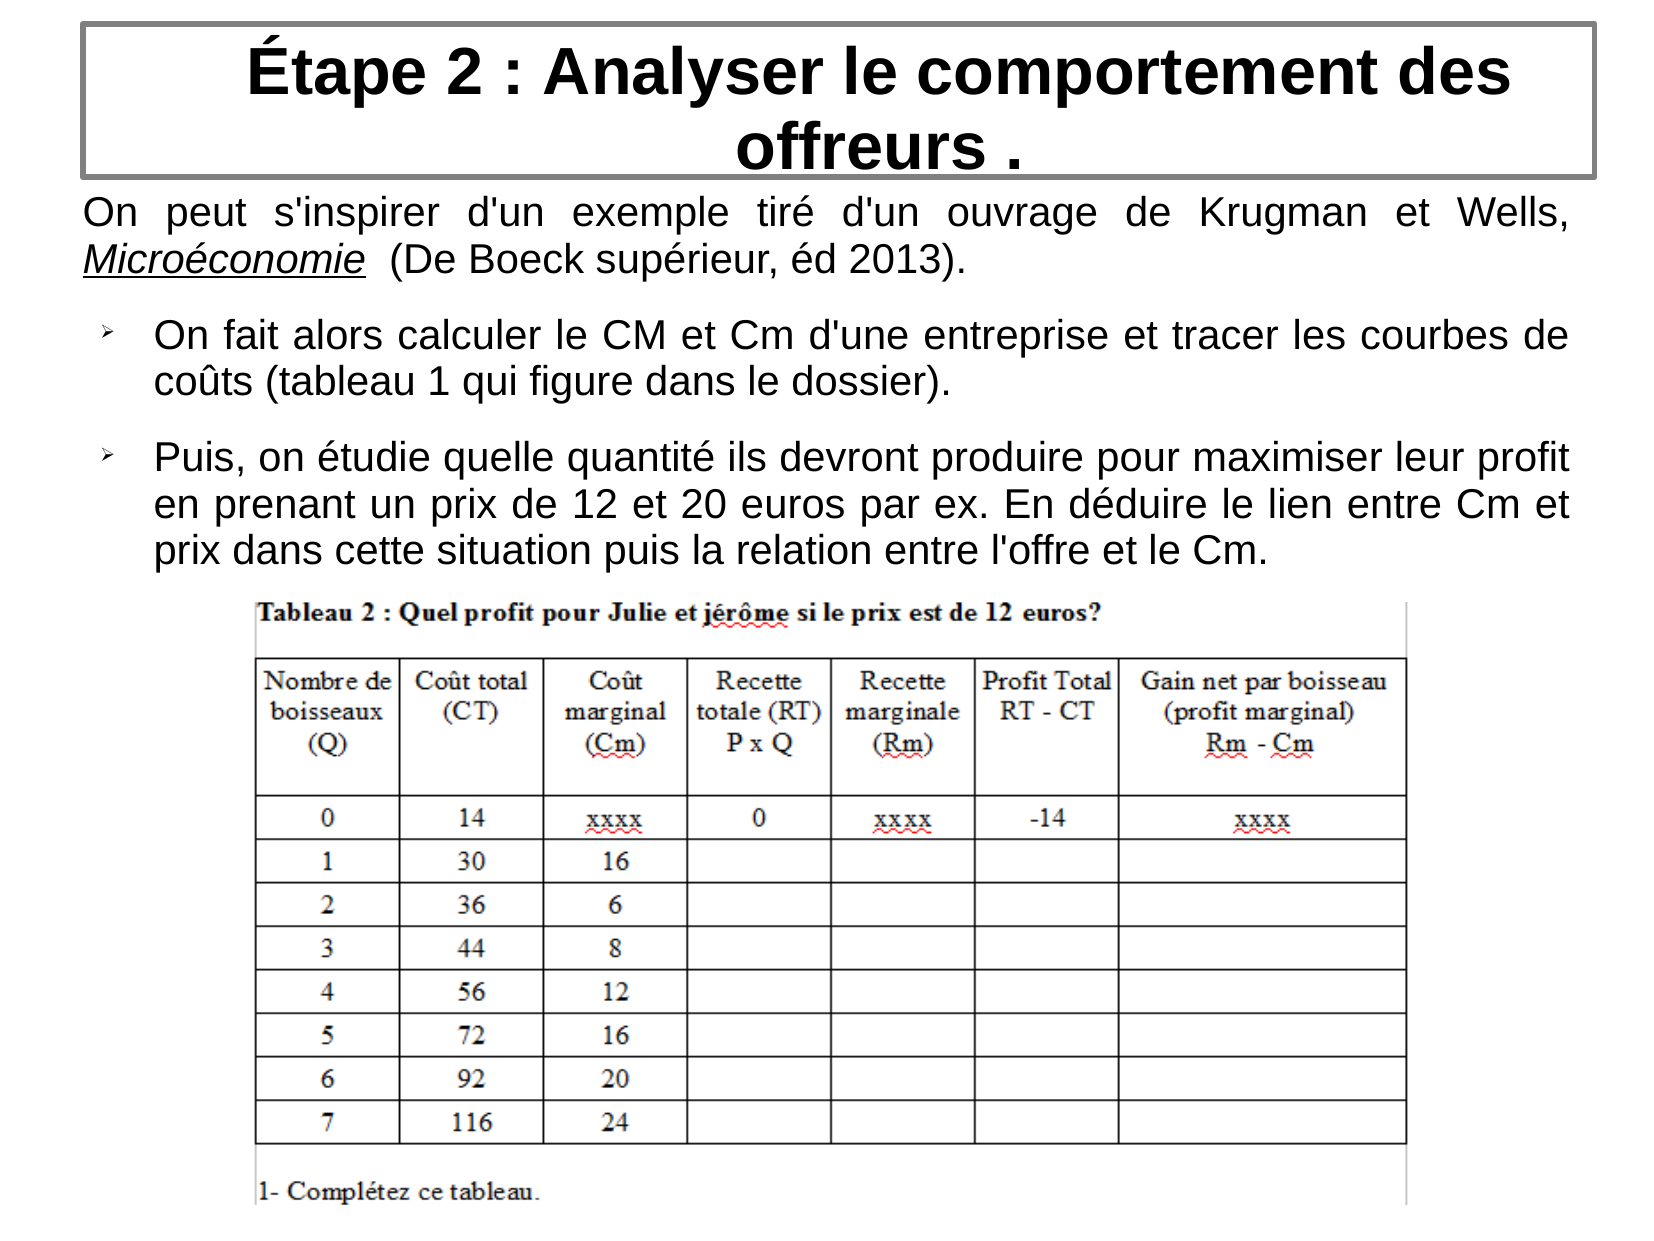

# Étape 2 : Analyser le comportement des offreurs .
On peut s'inspirer d'un exemple tiré d'un ouvrage de Krugman et Wells, Microéconomie (De Boeck supérieur, éd 2013).
On fait alors calculer le CM et Cm d'une entreprise et tracer les courbes de coûts (tableau 1 qui figure dans le dossier).
Puis, on étudie quelle quantité ils devront produire pour maximiser leur profit en prenant un prix de 12 et 20 euros par ex. En déduire le lien entre Cm et prix dans cette situation puis la relation entre l'offre et le Cm.